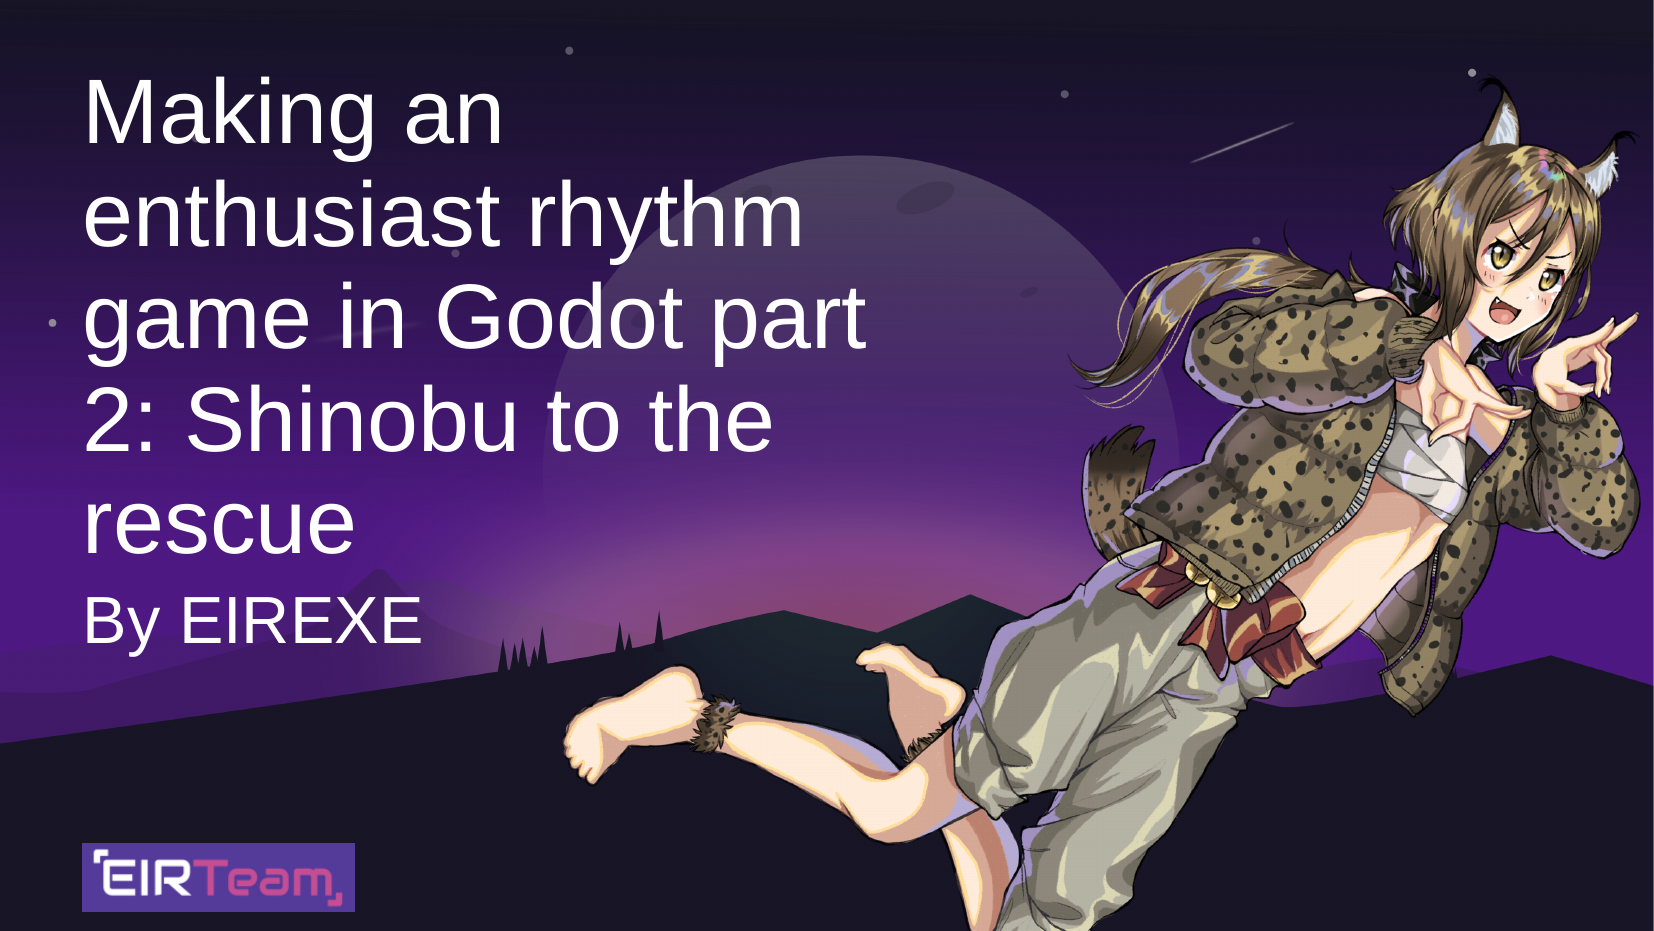

# Making an enthusiast rhythm game in Godot part 2: Shinobu to the rescue
By EIREXE